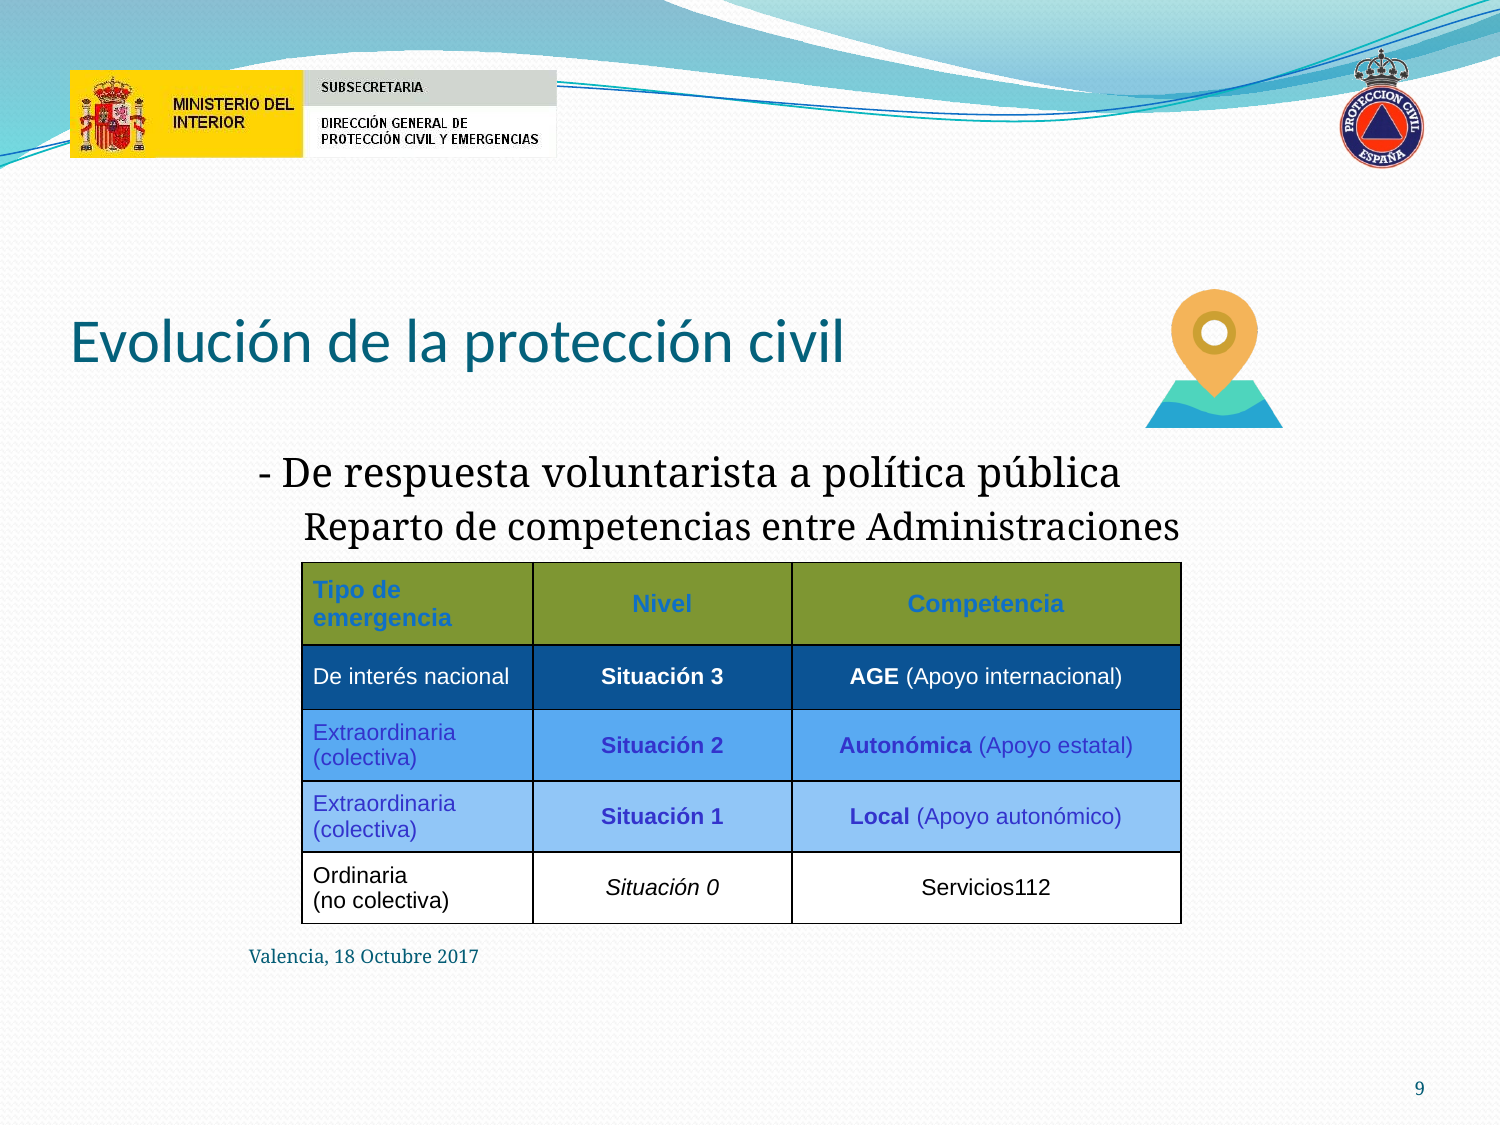

# Evolución de la protección civil
- De respuesta voluntarista a política pública
Reparto de competencias entre Administraciones
| Tipo de emergencia | Nivel | Competencia |
| --- | --- | --- |
| De interés nacional | Situación 3 | AGE (Apoyo internacional) |
| Extraordinaria (colectiva) | Situación 2 | Autonómica (Apoyo estatal) |
| Extraordinaria (colectiva) | Situación 1 | Local (Apoyo autonómico) |
| Ordinaria (no colectiva) | Situación 0 | Servicios112 |
Valencia, 18 Octubre 2017